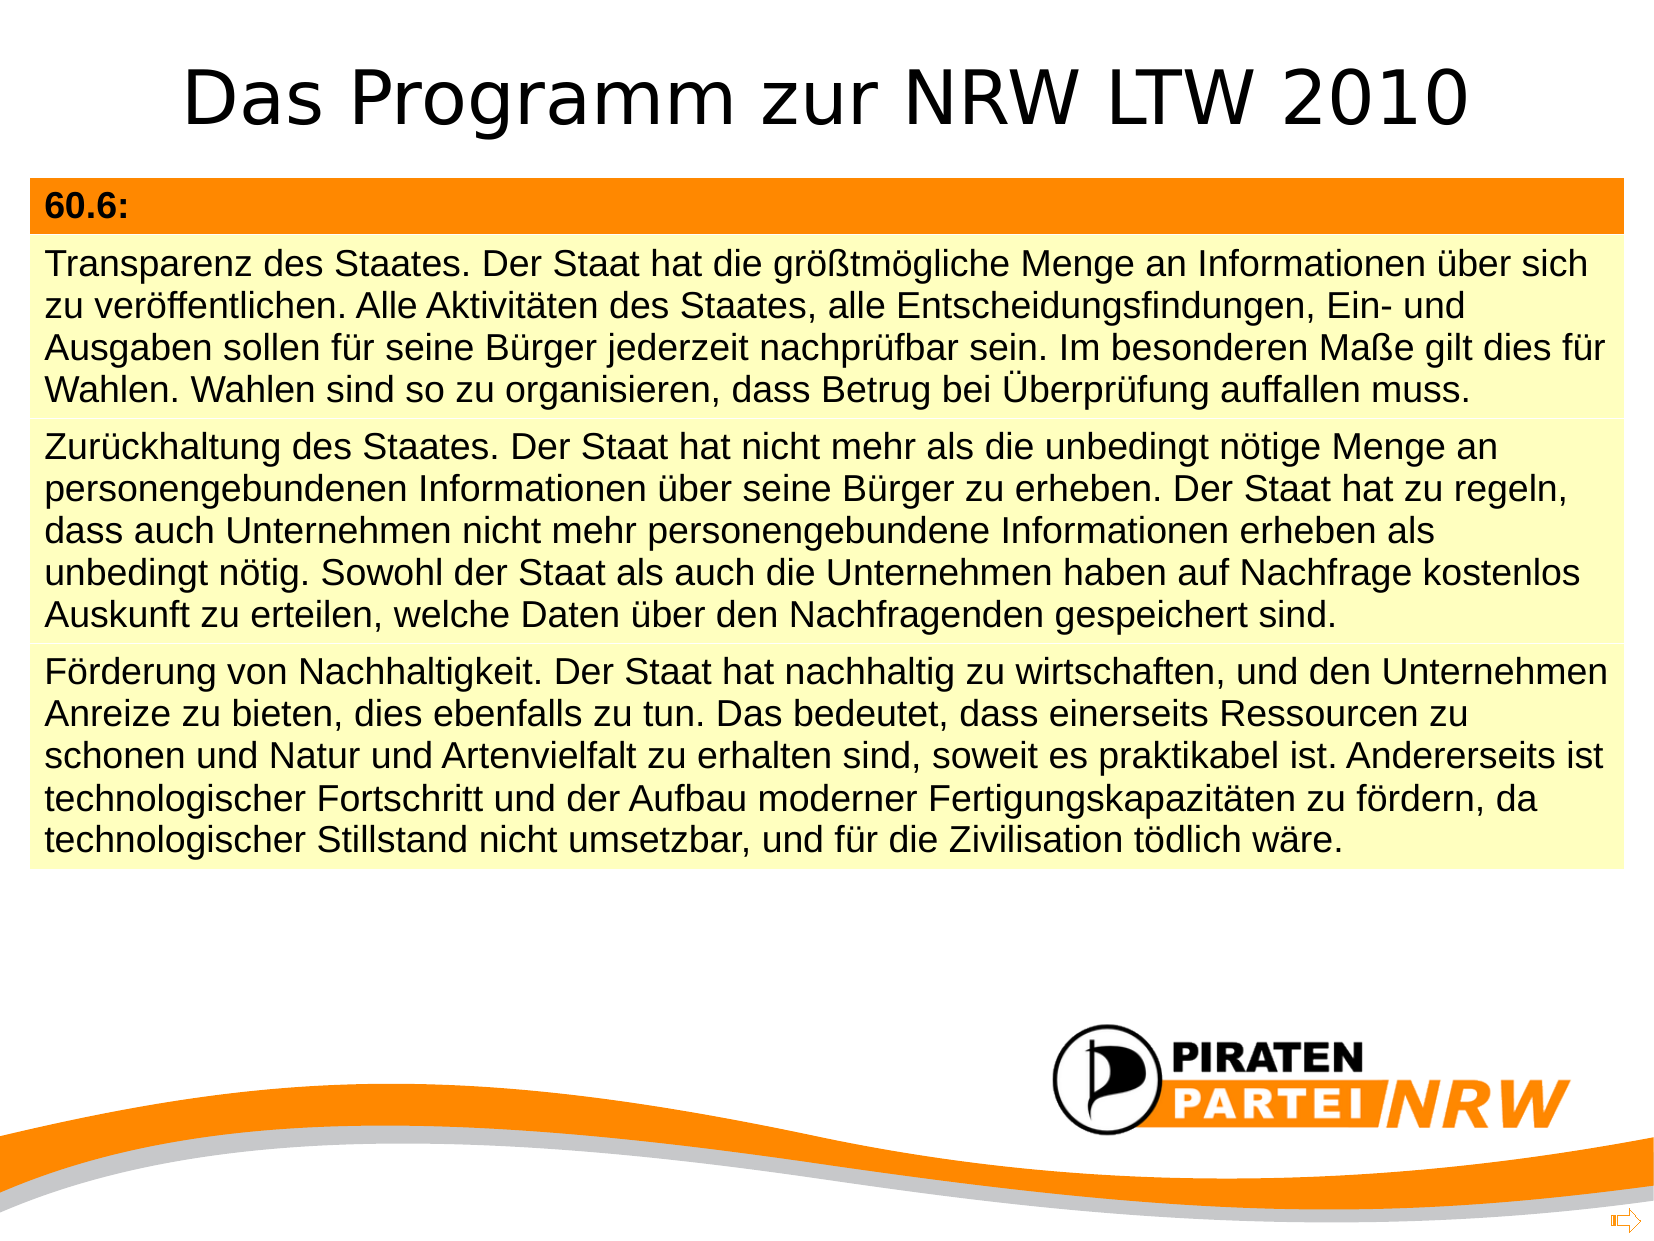

# Das Programm zur NRW LTW 2010
| 60.6: |
| --- |
| Transparenz des Staates. Der Staat hat die größtmögliche Menge an Informationen über sich zu veröffentlichen. Alle Aktivitäten des Staates, alle Entscheidungsfindungen, Ein- und Ausgaben sollen für seine Bürger jederzeit nachprüfbar sein. Im besonderen Maße gilt dies für Wahlen. Wahlen sind so zu organisieren, dass Betrug bei Überprüfung auffallen muss. |
| Zurückhaltung des Staates. Der Staat hat nicht mehr als die unbedingt nötige Menge an personengebundenen Informationen über seine Bürger zu erheben. Der Staat hat zu regeln, dass auch Unternehmen nicht mehr personengebundene Informationen erheben als unbedingt nötig. Sowohl der Staat als auch die Unternehmen haben auf Nachfrage kostenlos Auskunft zu erteilen, welche Daten über den Nachfragenden gespeichert sind. |
| Förderung von Nachhaltigkeit. Der Staat hat nachhaltig zu wirtschaften, und den Unternehmen Anreize zu bieten, dies ebenfalls zu tun. Das bedeutet, dass einerseits Ressourcen zu schonen und Natur und Artenvielfalt zu erhalten sind, soweit es praktikabel ist. Andererseits ist technologischer Fortschritt und der Aufbau moderner Fertigungskapazitäten zu fördern, da technologischer Stillstand nicht umsetzbar, und für die Zivilisation tödlich wäre. |